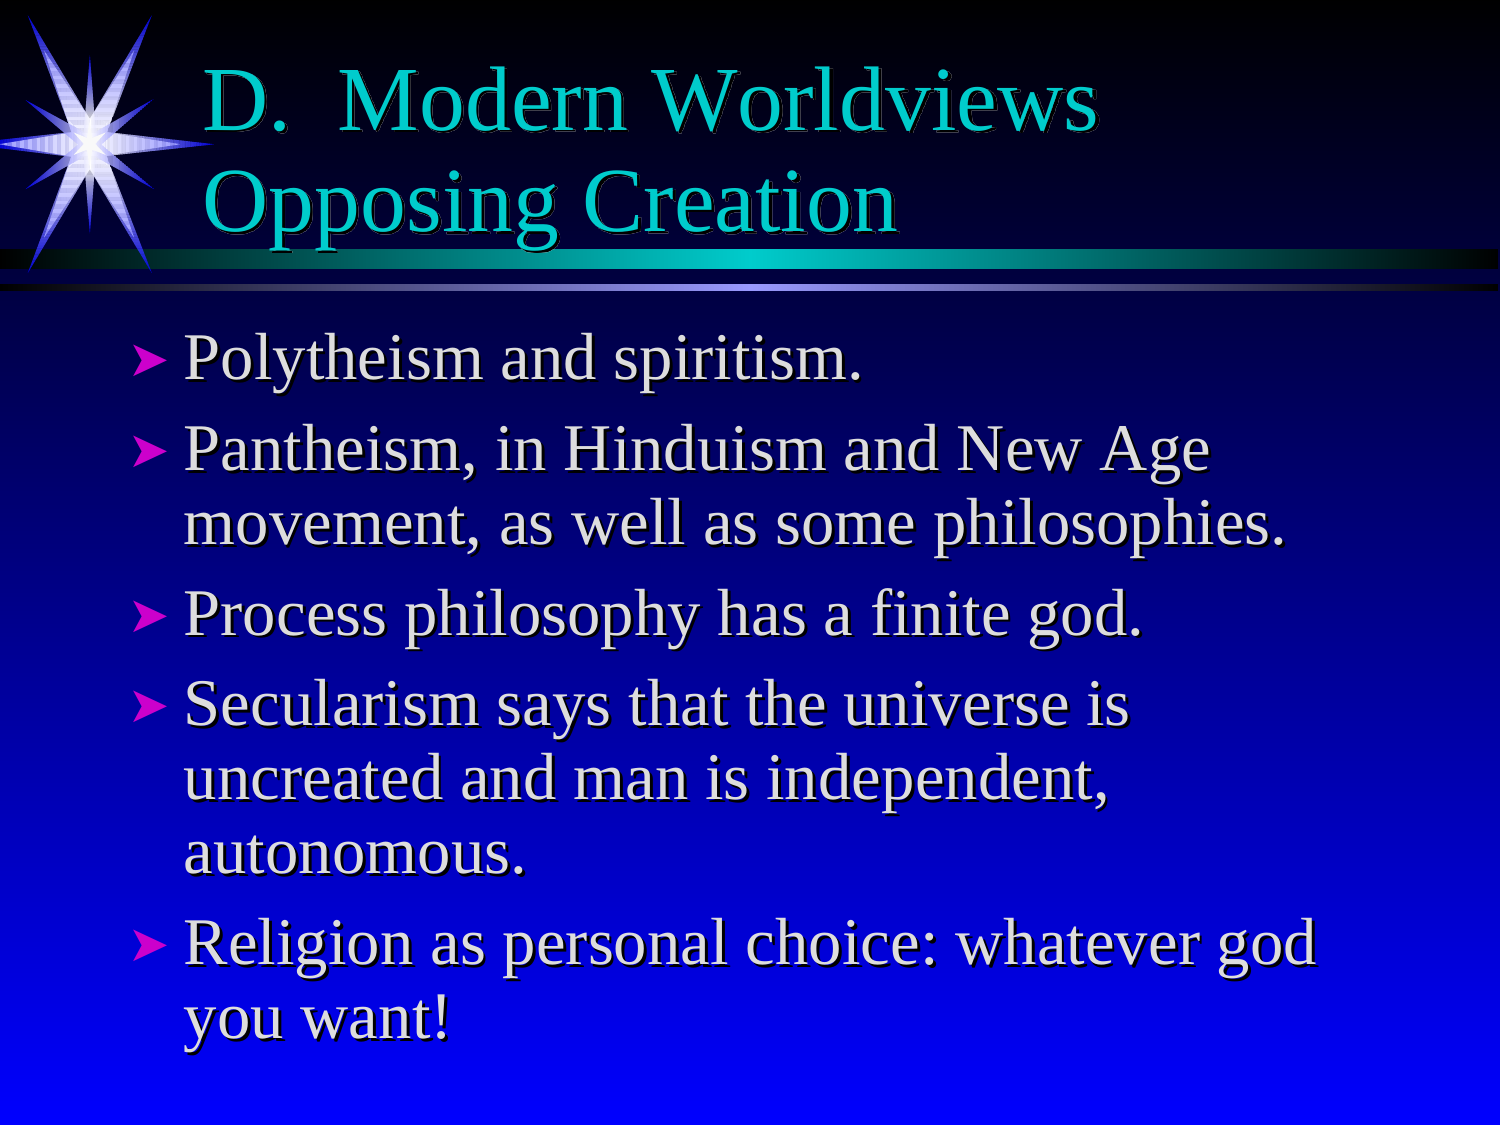

# D. Modern Worldviews Opposing Creation
Polytheism and spiritism.
Pantheism, in Hinduism and New Age movement, as well as some philosophies.
Process philosophy has a finite god.
Secularism says that the universe is uncreated and man is independent, autonomous.
Religion as personal choice: whatever god you want!